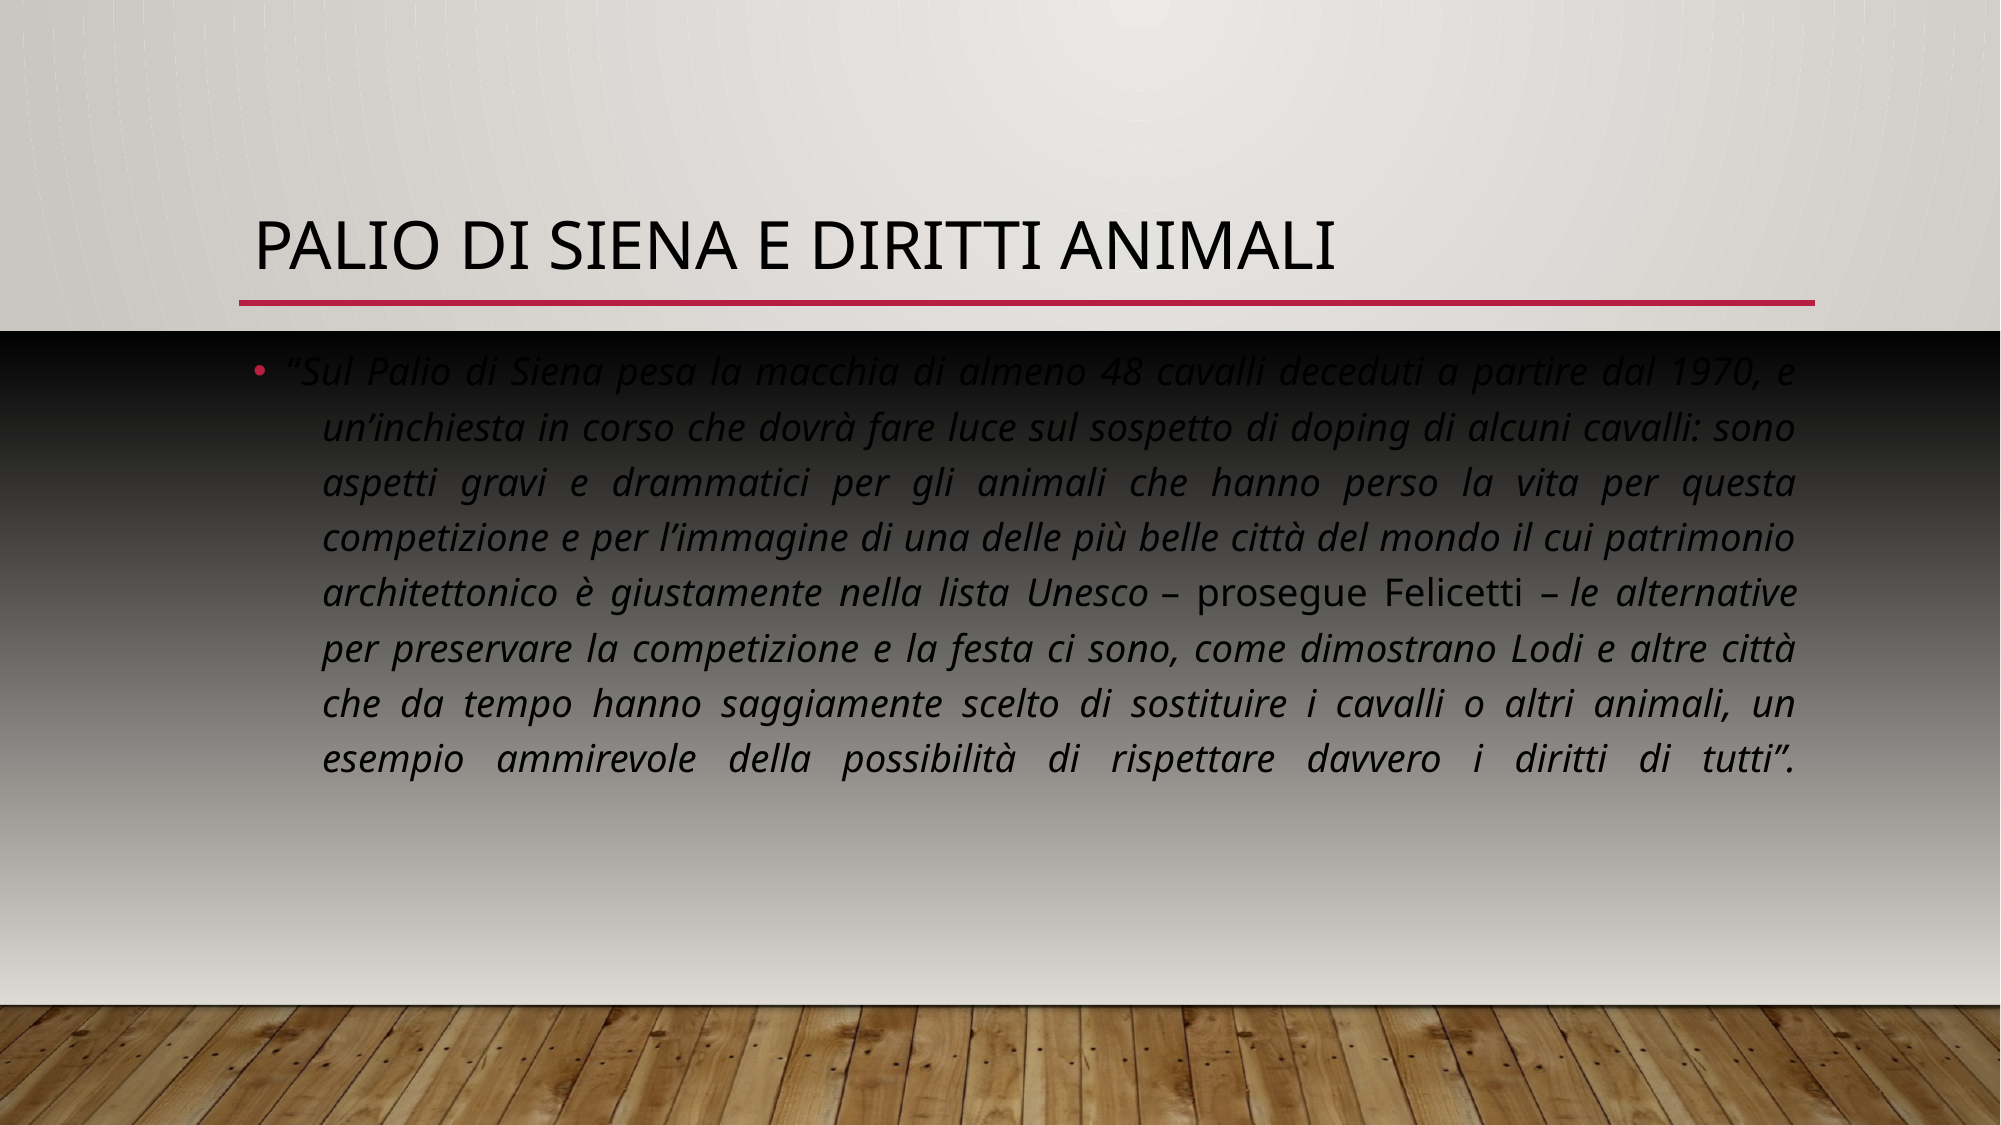

# Palio di siena e diritti animali
“Sul Palio di Siena pesa la macchia di almeno 48 cavalli deceduti a partire dal 1970, e un’inchiesta in corso che dovrà fare luce sul sospetto di doping di alcuni cavalli: sono aspetti gravi e drammatici per gli animali che hanno perso la vita per questa competizione e per l’immagine di una delle più belle città del mondo il cui patrimonio architettonico è giustamente nella lista Unesco – prosegue Felicetti – le alternative per preservare la competizione e la festa ci sono, come dimostrano Lodi e altre città che da tempo hanno saggiamente scelto di sostituire i cavalli o altri animali, un esempio ammirevole della possibilità di rispettare davvero i diritti di tutti”.